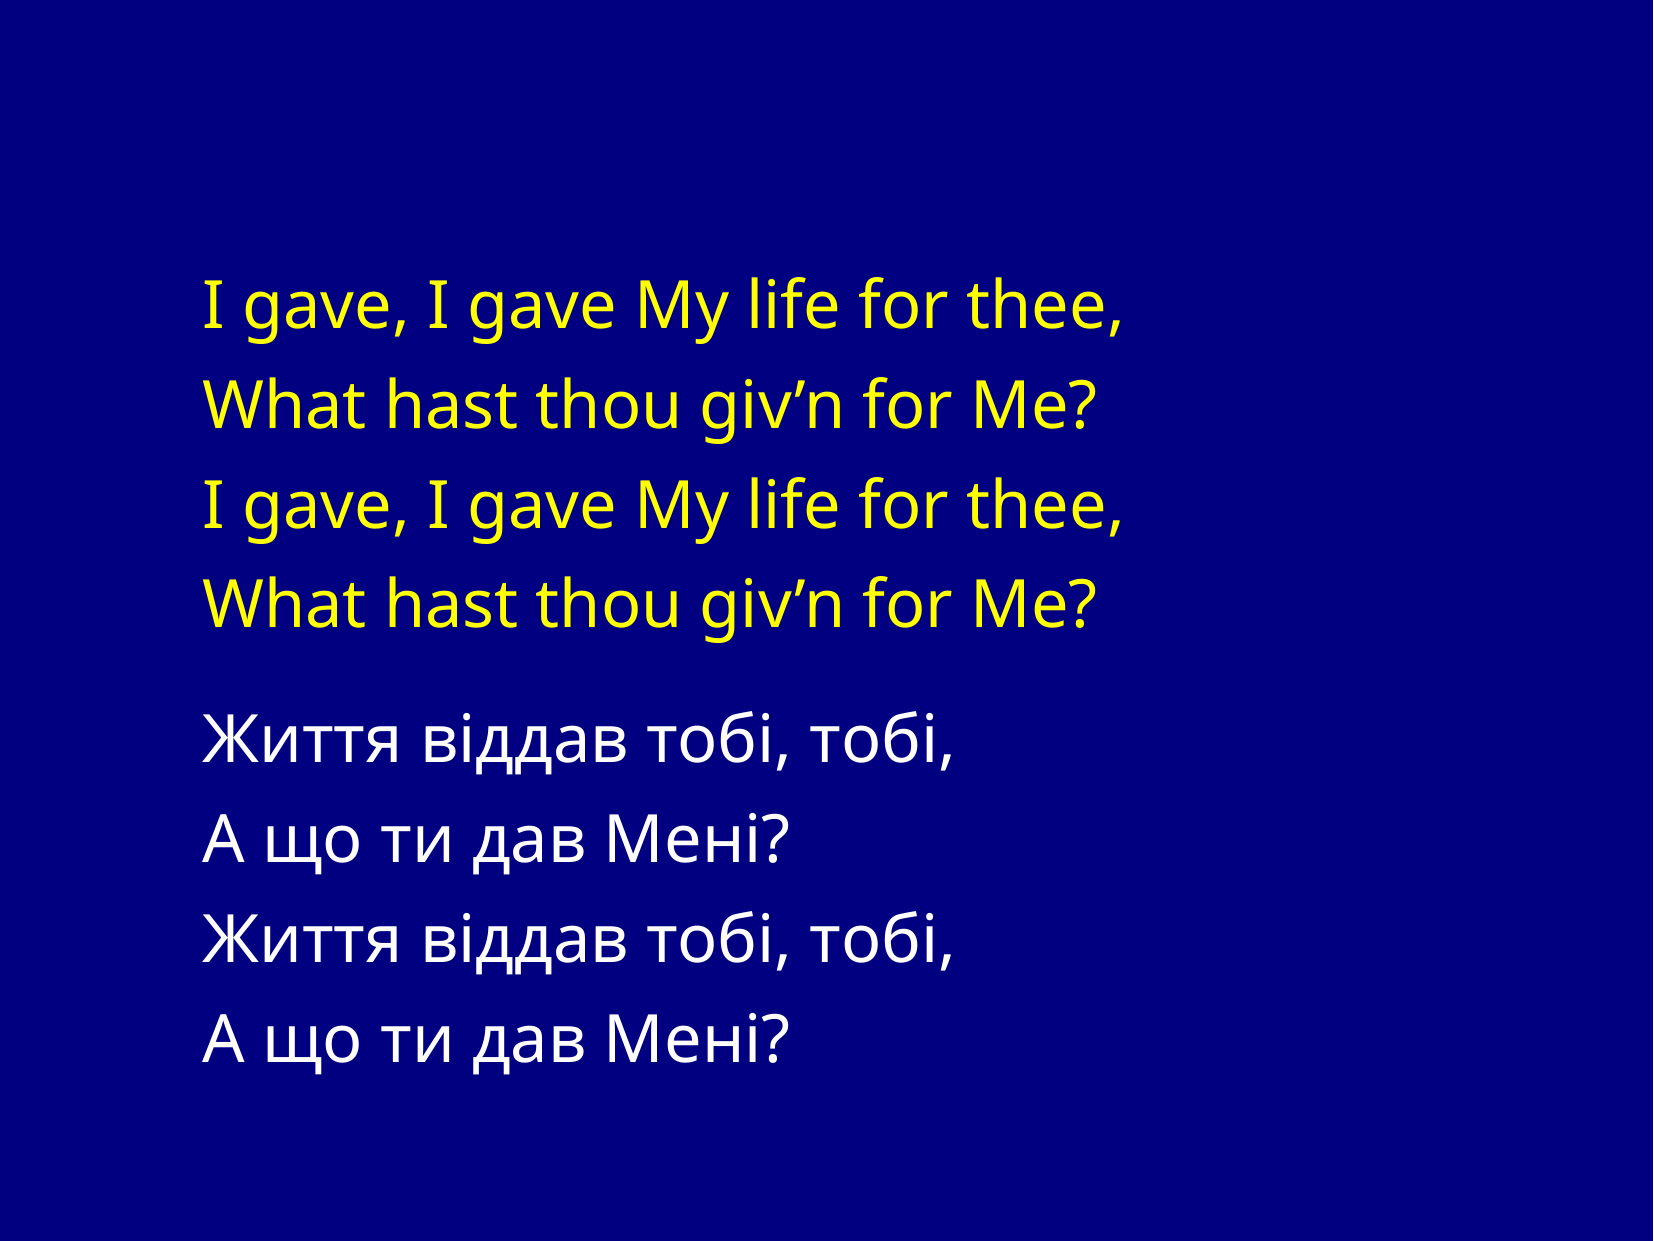

I gave, I gave My life for thee,
	What hast thou giv’n for Me?
	I gave, I gave My life for thee,
	What hast thou giv’n for Me?
	Життя віддав тобі, тобі,
	А що ти дав Мені?
	Життя віддав тобі, тобі,
	А що ти дав Мені?